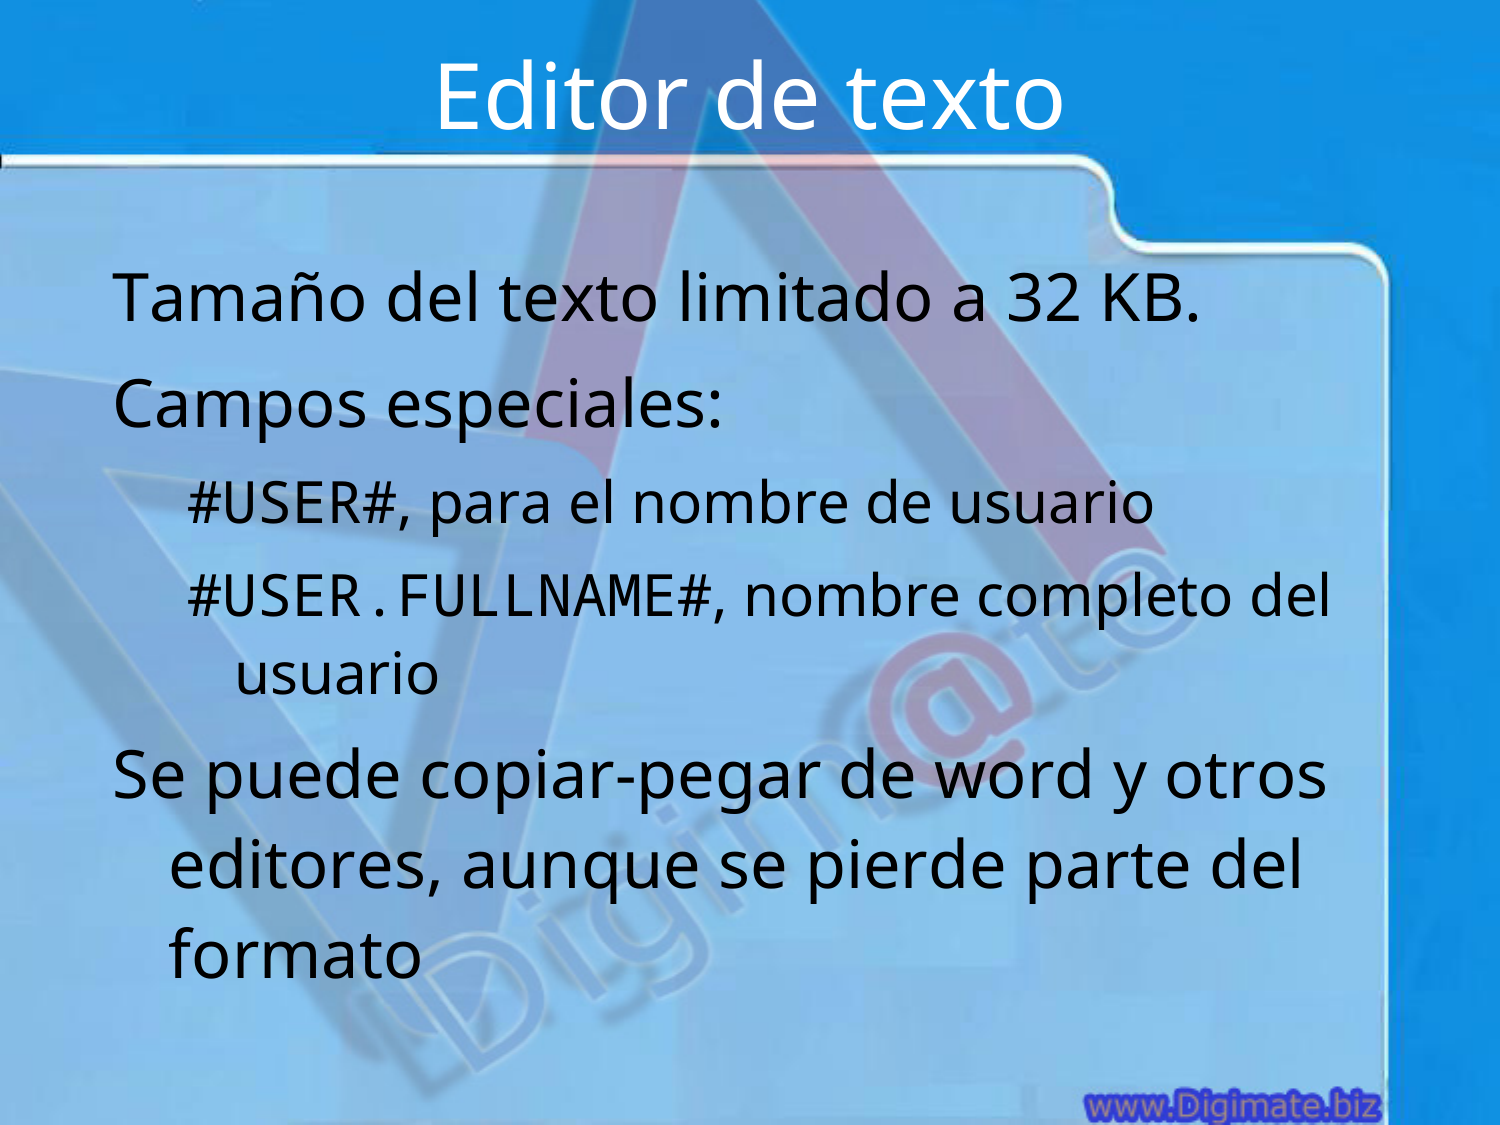

# Editor de texto
Tamaño del texto limitado a 32 KB.
Campos especiales:
#USER#, para el nombre de usuario
#USER.FULLNAME#, nombre completo del usuario
Se puede copiar-pegar de word y otros editores, aunque se pierde parte del formato